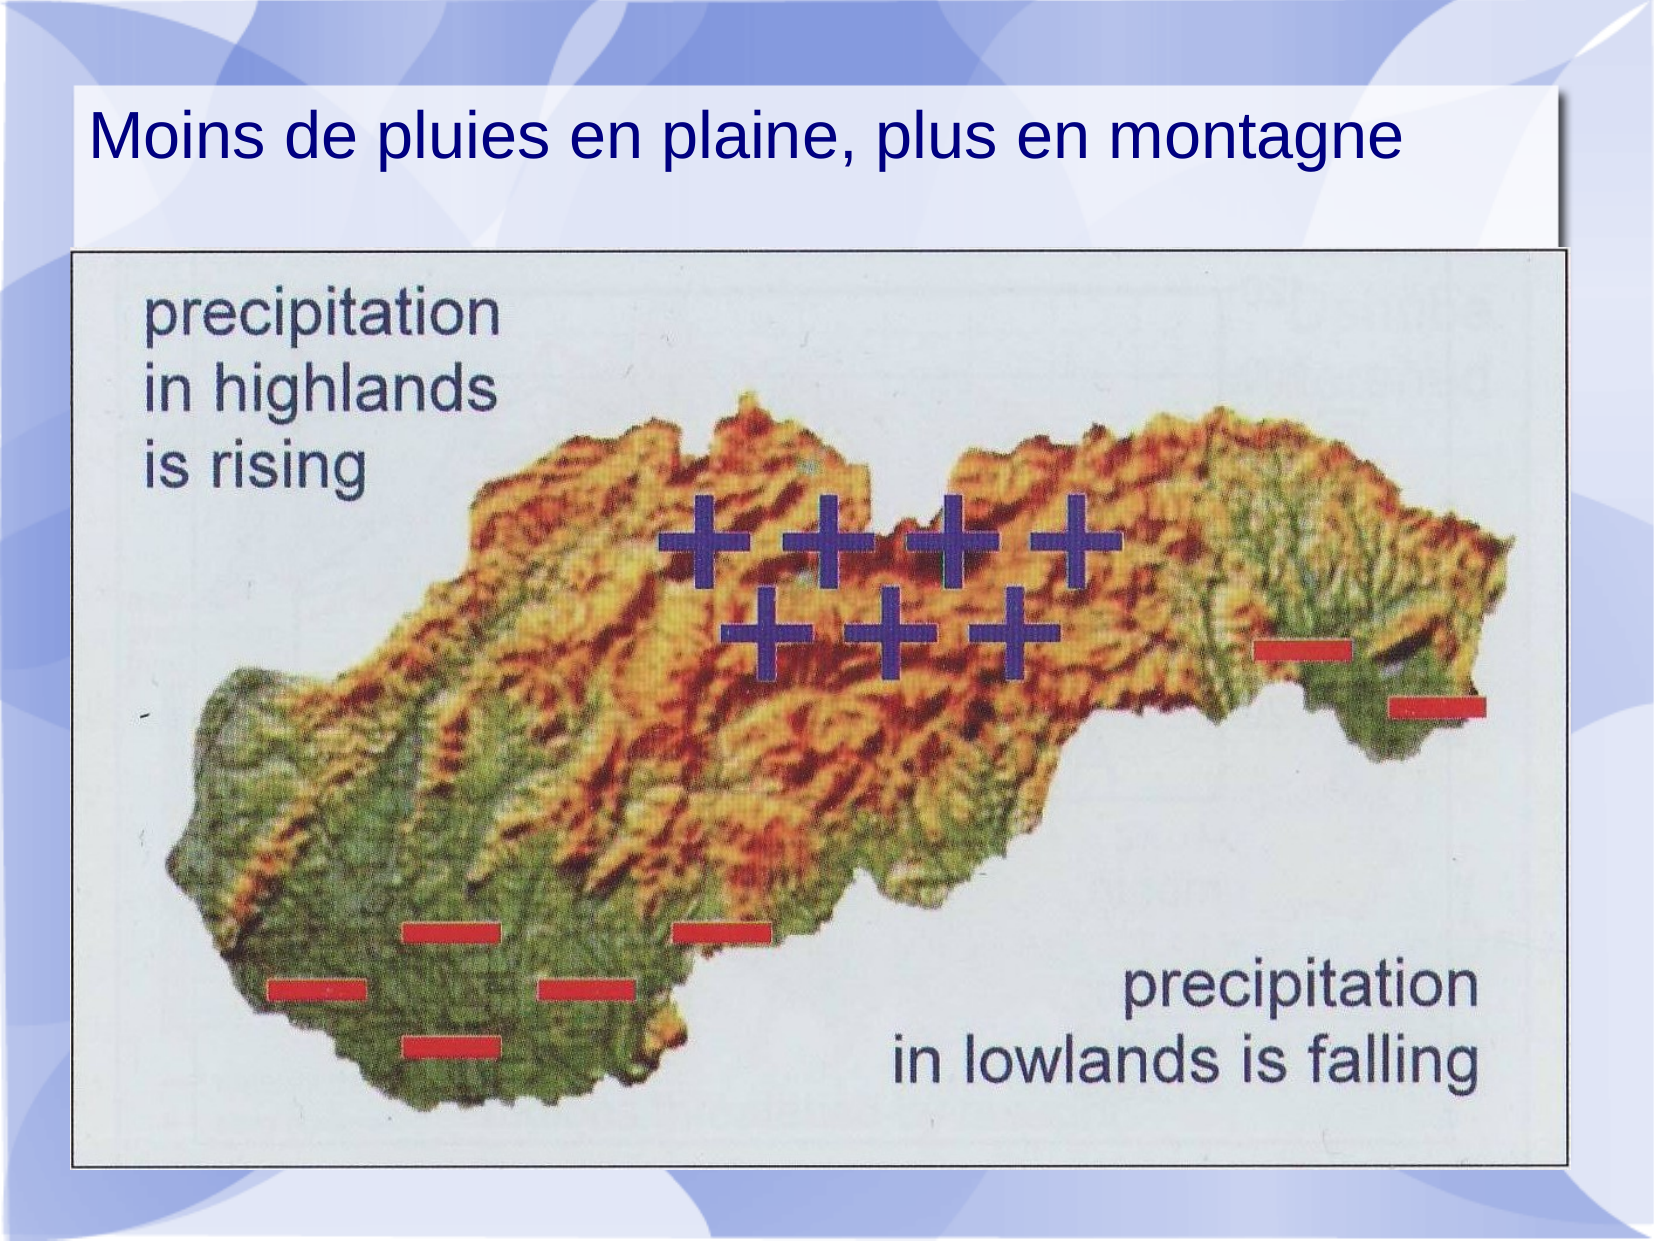

# Moins de pluies en plaine, plus en montagne